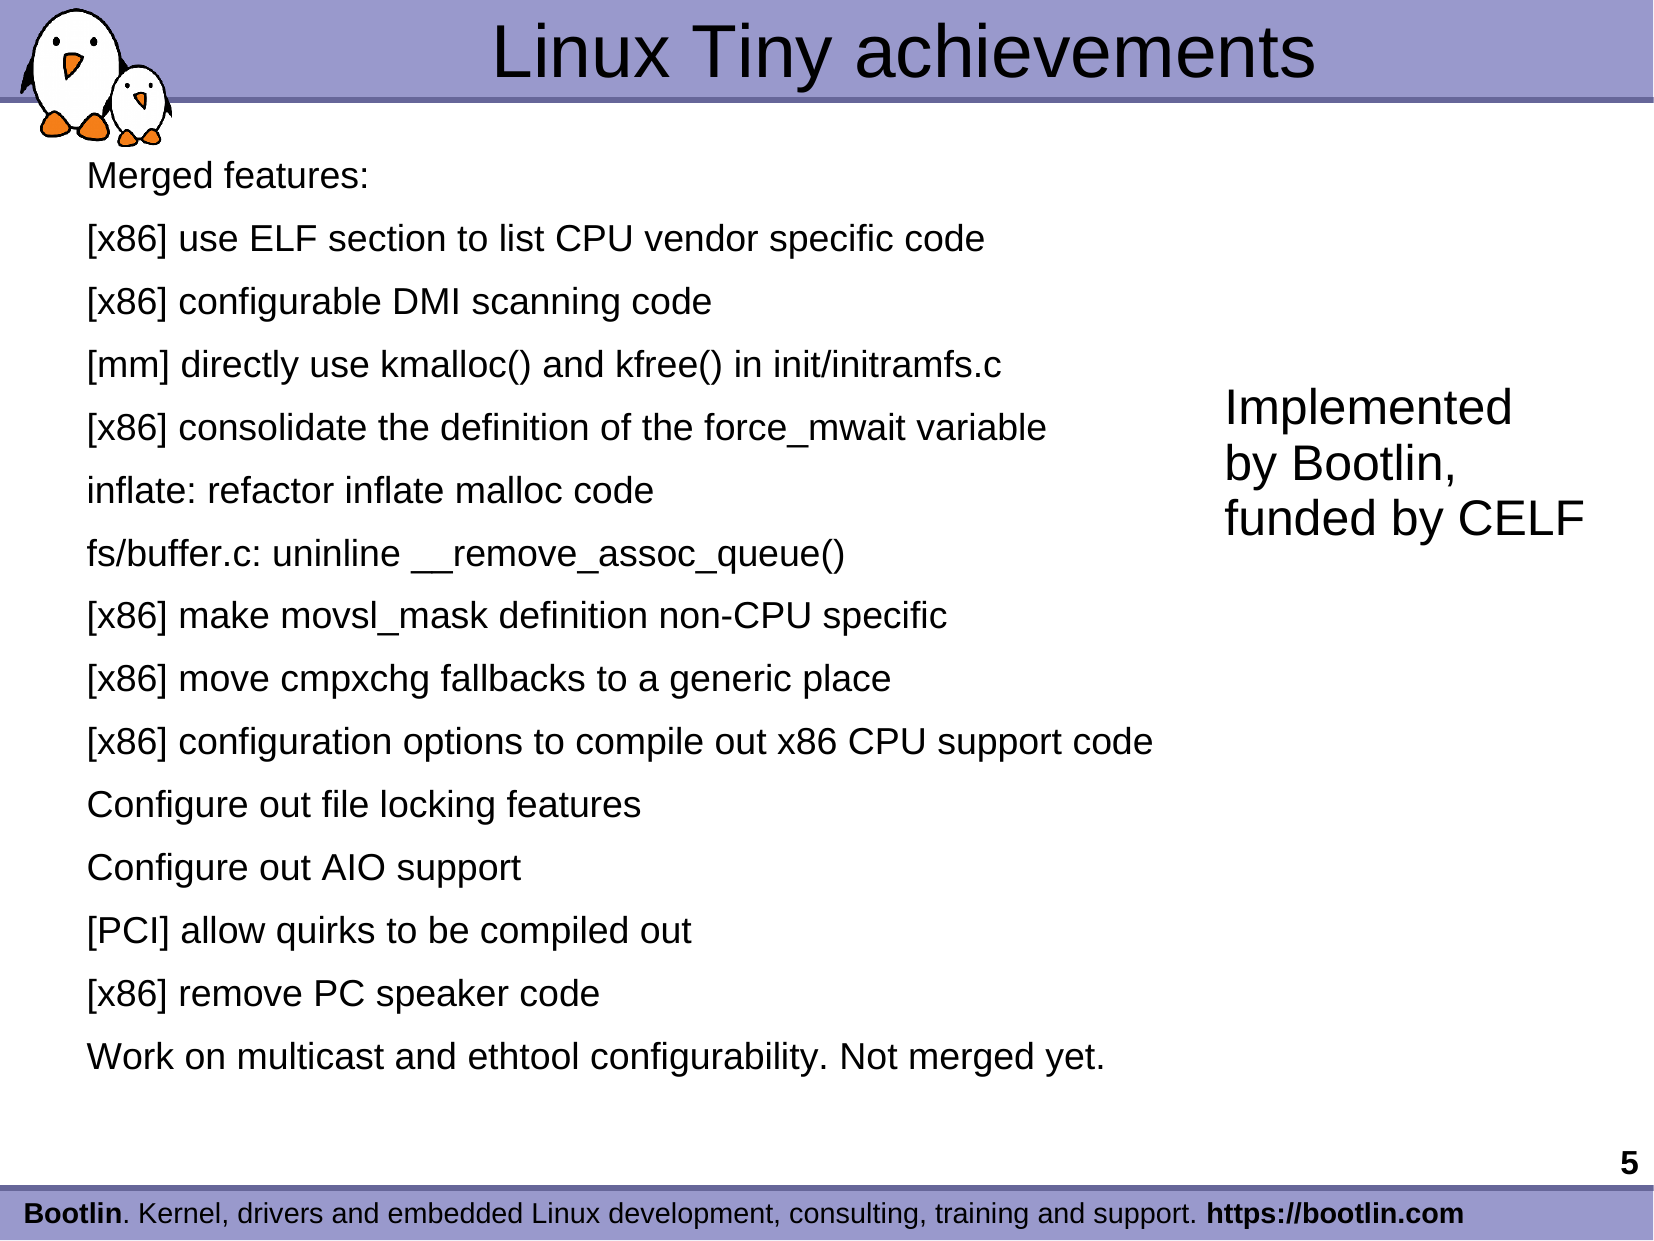

# Linux Tiny achievements
Merged features:
[x86] use ELF section to list CPU vendor specific code
[x86] configurable DMI scanning code
[mm] directly use kmalloc() and kfree() in init/initramfs.c
[x86] consolidate the definition of the force_mwait variable
inflate: refactor inflate malloc code
fs/buffer.c: uninline __remove_assoc_queue()
[x86] make movsl_mask definition non-CPU specific
[x86] move cmpxchg fallbacks to a generic place
[x86] configuration options to compile out x86 CPU support code
Configure out file locking features
Configure out AIO support
[PCI] allow quirks to be compiled out
[x86] remove PC speaker code
Work on multicast and ethtool configurability. Not merged yet.
Implemented
by Bootlin,
funded by CELF